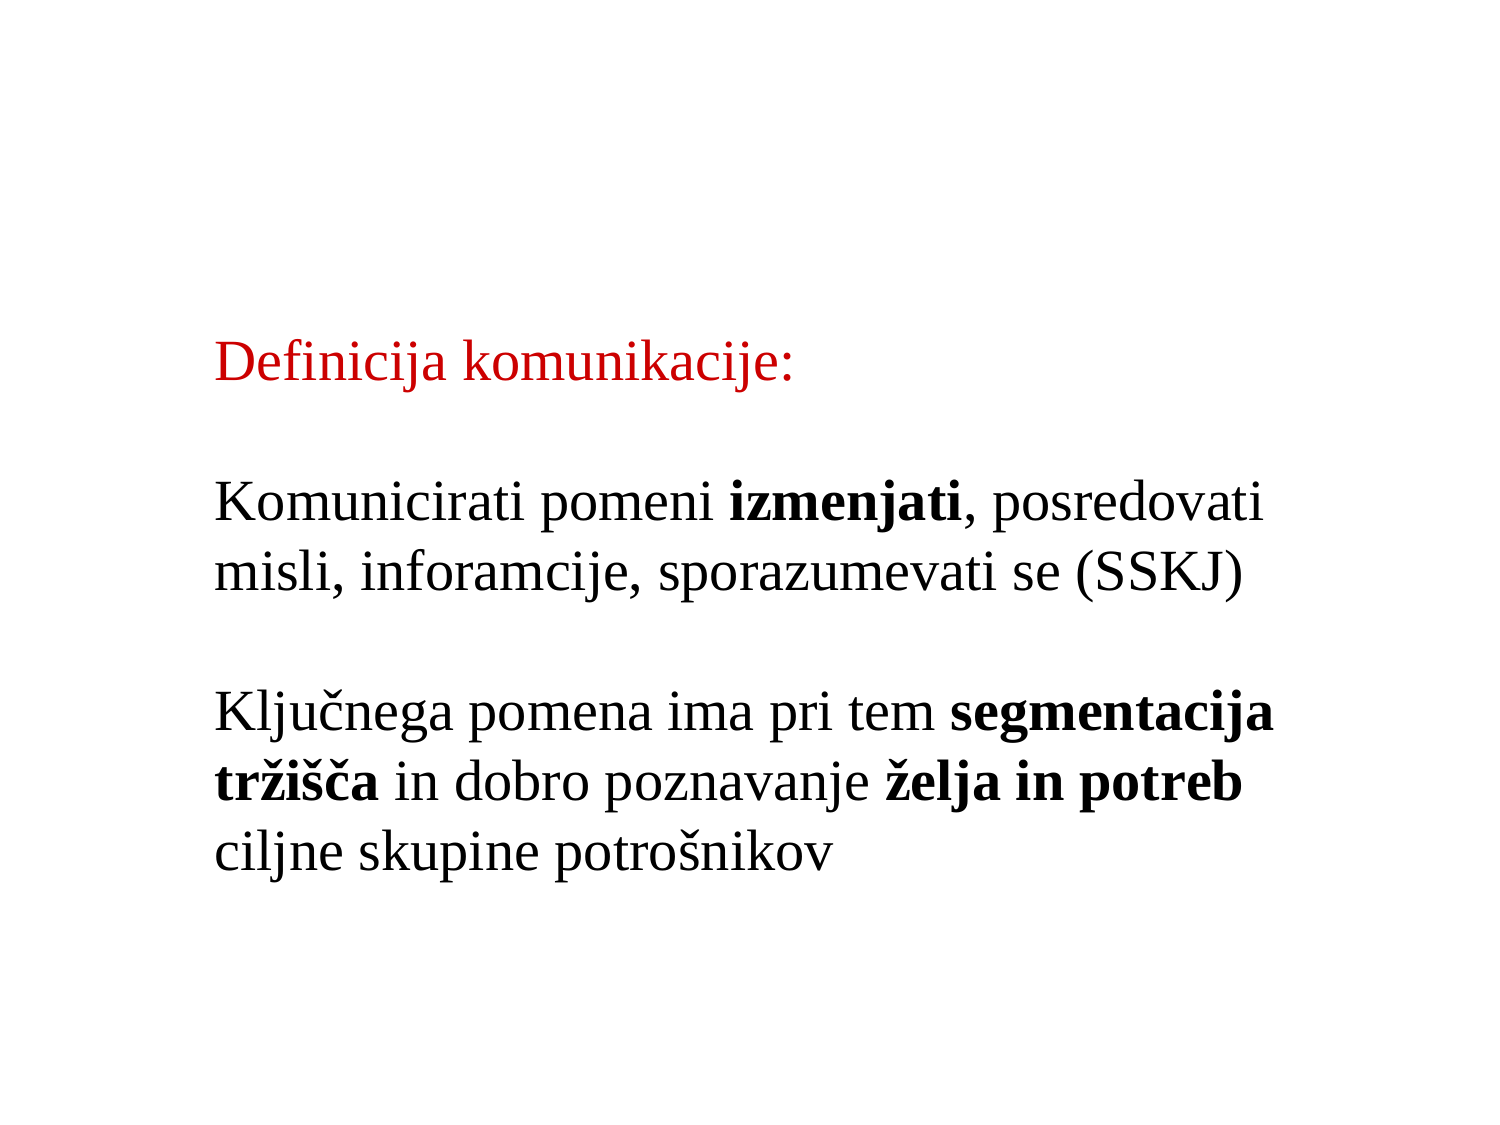

Definicija komunikacije:
Komunicirati pomeni izmenjati, posredovati misli, inforamcije, sporazumevati se (SSKJ)
Ključnega pomena ima pri tem segmentacija tržišča in dobro poznavanje želja in potreb ciljne skupine potrošnikov